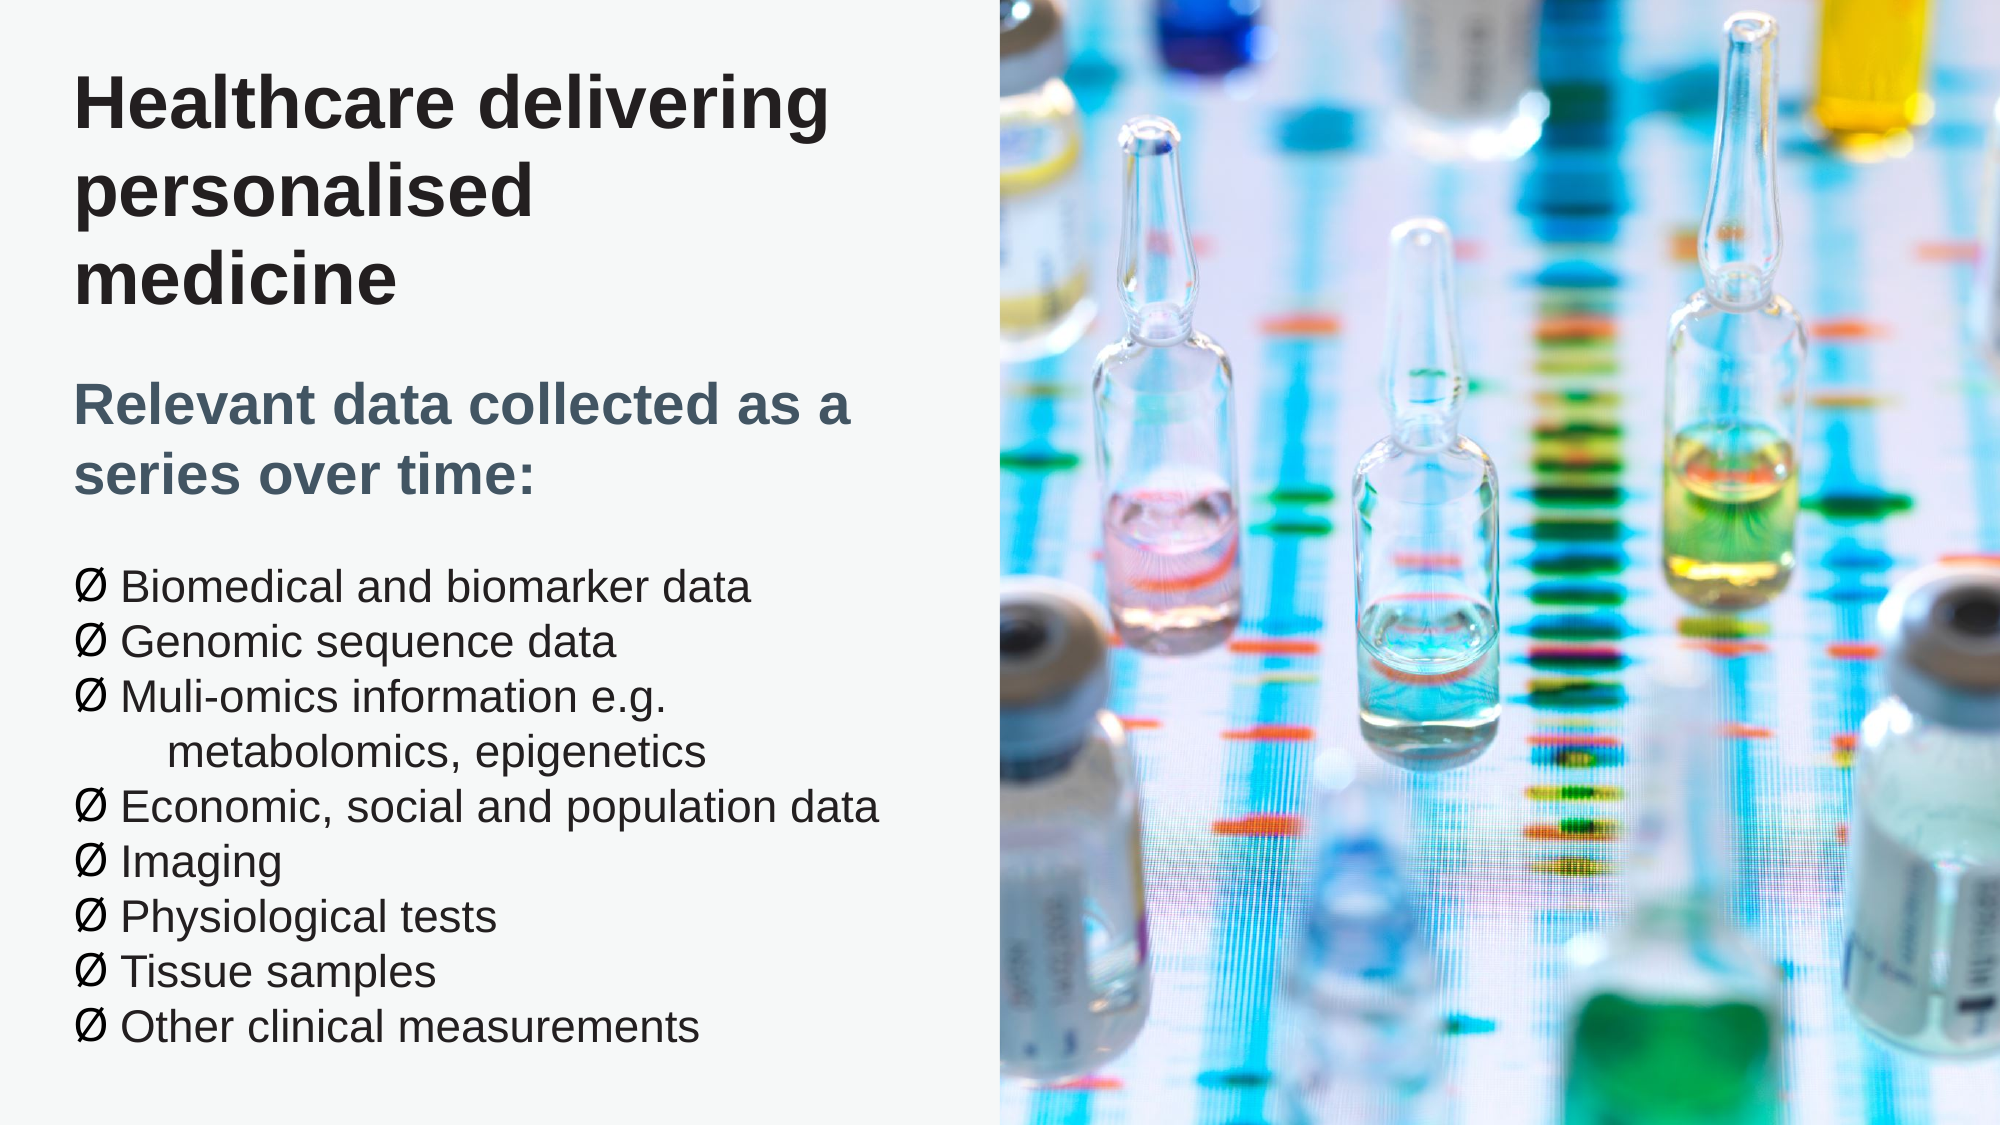

# Healthcare delivering personalised medicine
Relevant data collected as a series over time:
Biomedical and biomarker data
Genomic sequence data
Muli-omics information e.g. metabolomics, epigenetics
Economic, social and population data
Imaging
Physiological tests
Tissue samples
Other clinical measurements